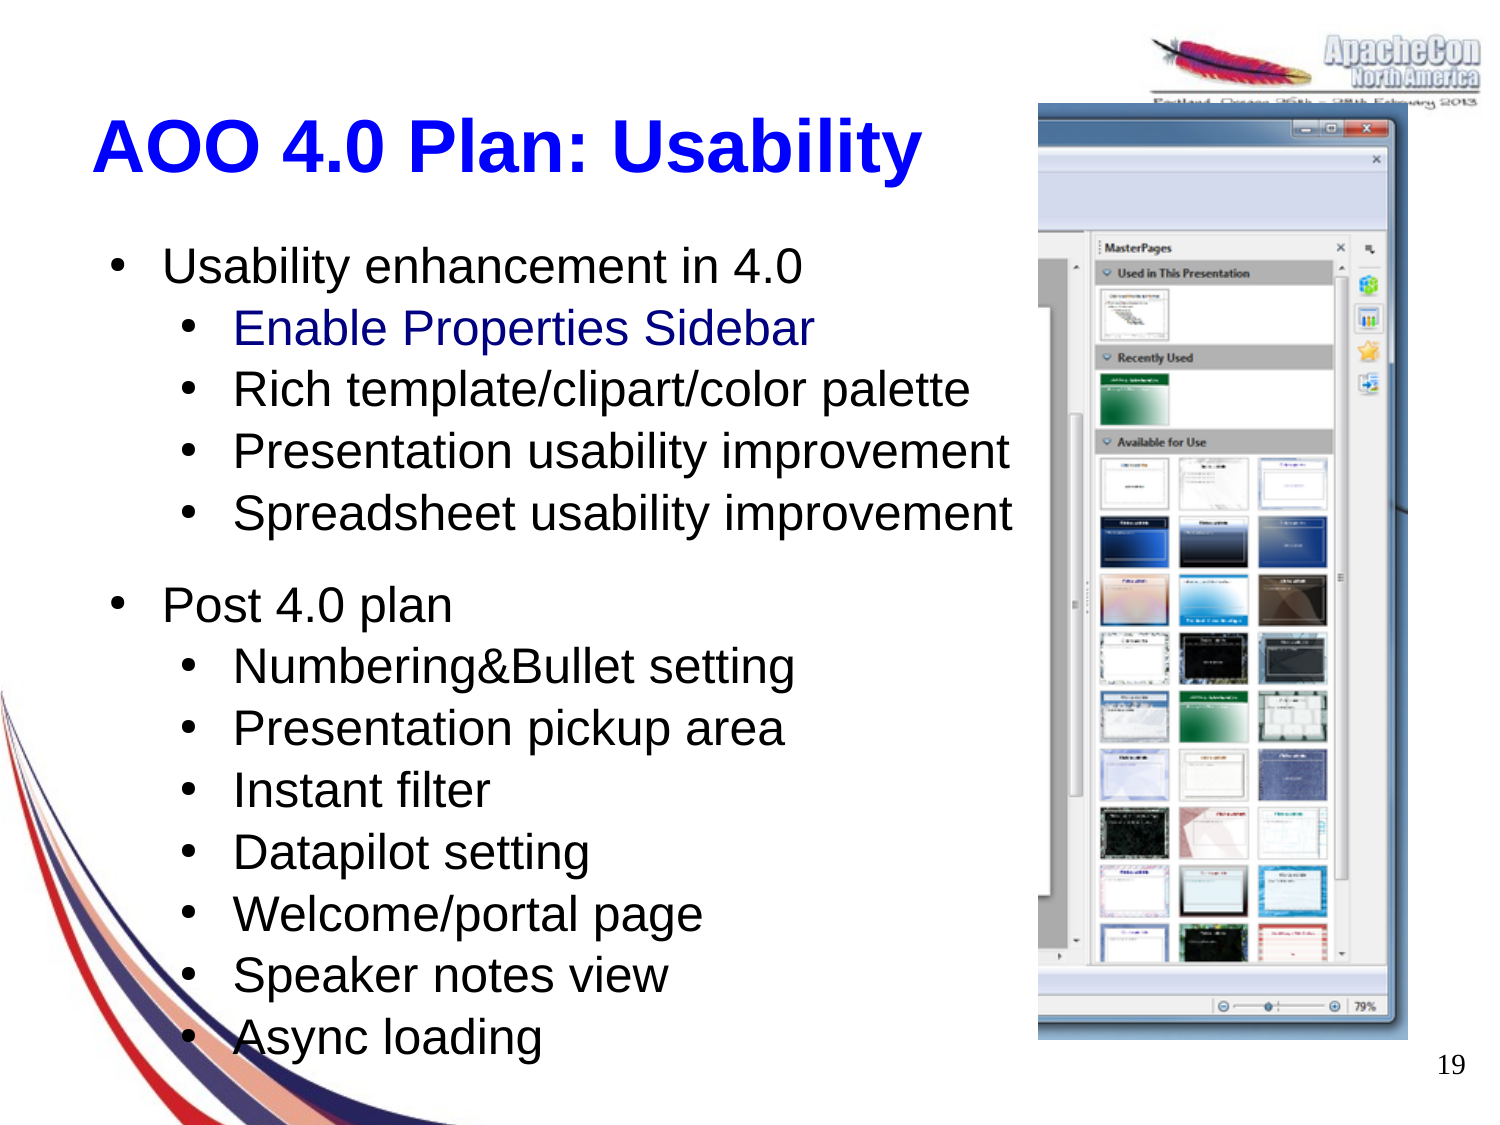

# AOO 4.0 Plan: Usability
Usability enhancement in 4.0
Enable Properties Sidebar
Rich template/clipart/color palette
Presentation usability improvement
Spreadsheet usability improvement
Post 4.0 plan
Numbering&Bullet setting
Presentation pickup area
Instant filter
Datapilot setting
Welcome/portal page
Speaker notes view
Async loading
19